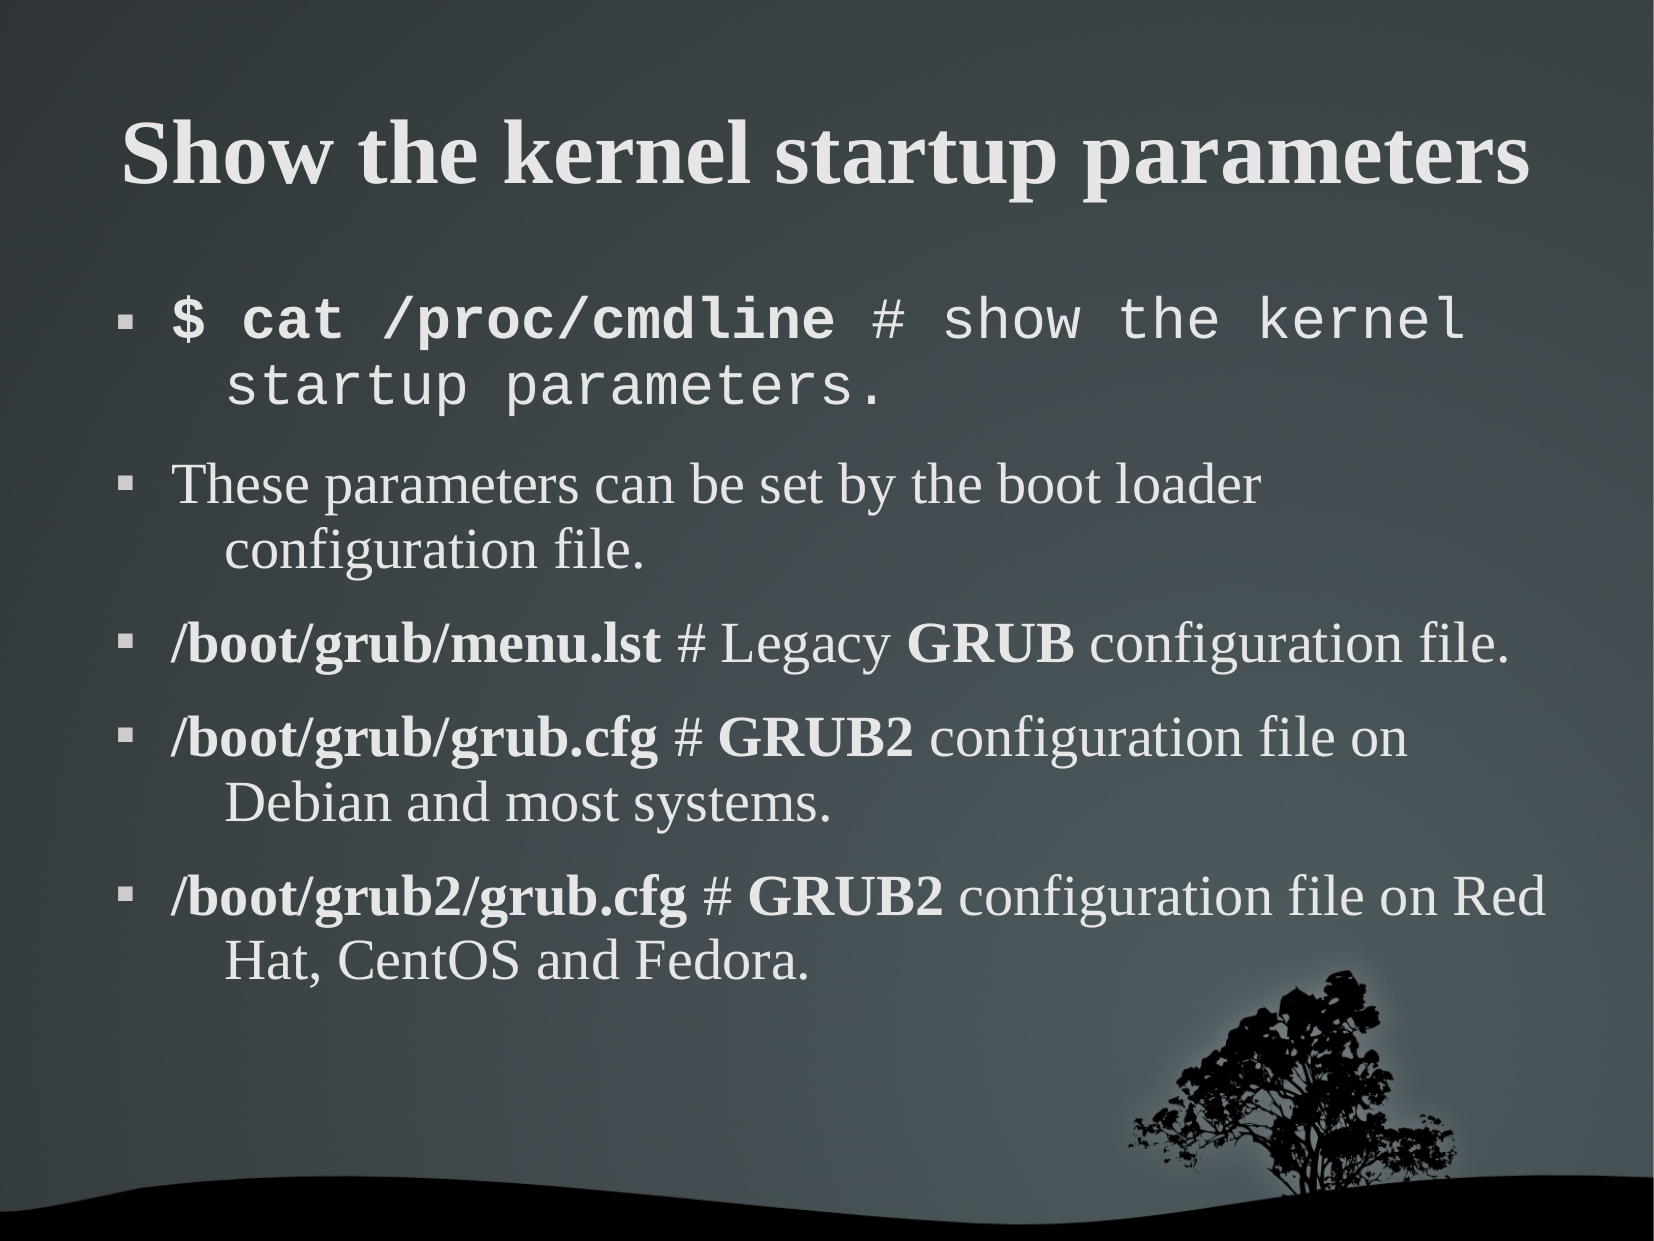

# Show the kernel startup parameters
$ cat /proc/cmdline # show the kernel startup parameters.
These parameters can be set by the boot loader configuration file.
/boot/grub/menu.lst # Legacy GRUB configuration file.
/boot/grub/grub.cfg # GRUB2 configuration file on Debian and most systems.
/boot/grub2/grub.cfg # GRUB2 configuration file on Red Hat, CentOS and Fedora.